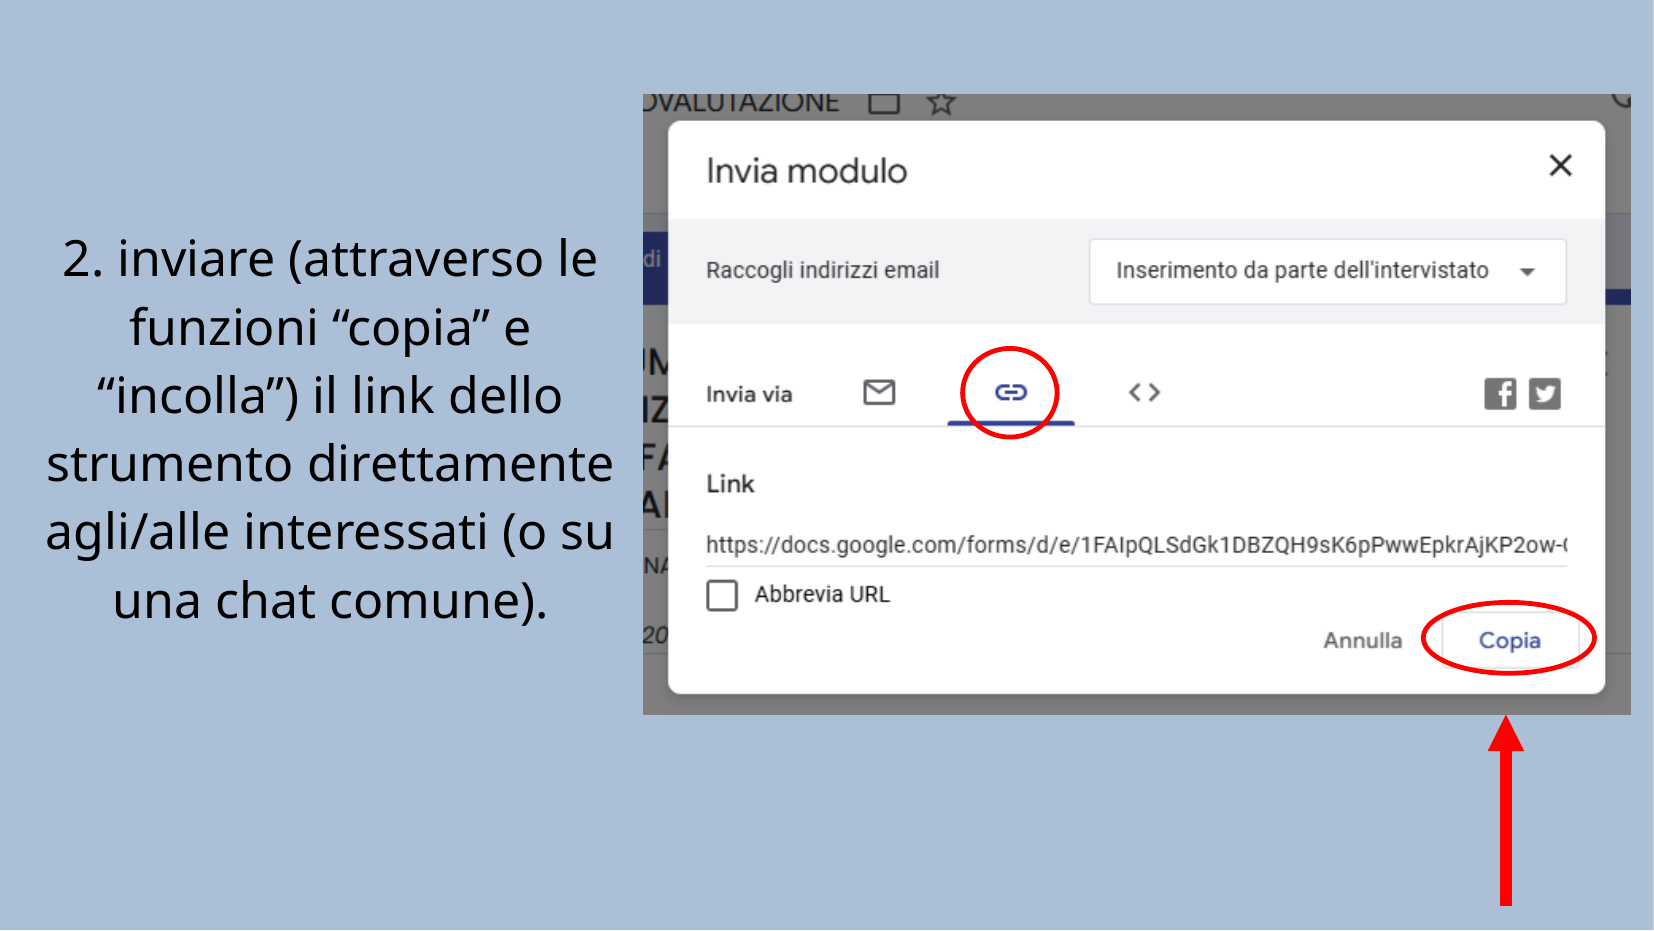

# 2. inviare (attraverso le funzioni “copia” e “incolla”) il link dello strumento direttamente agli/alle interessati (o su una chat comune).